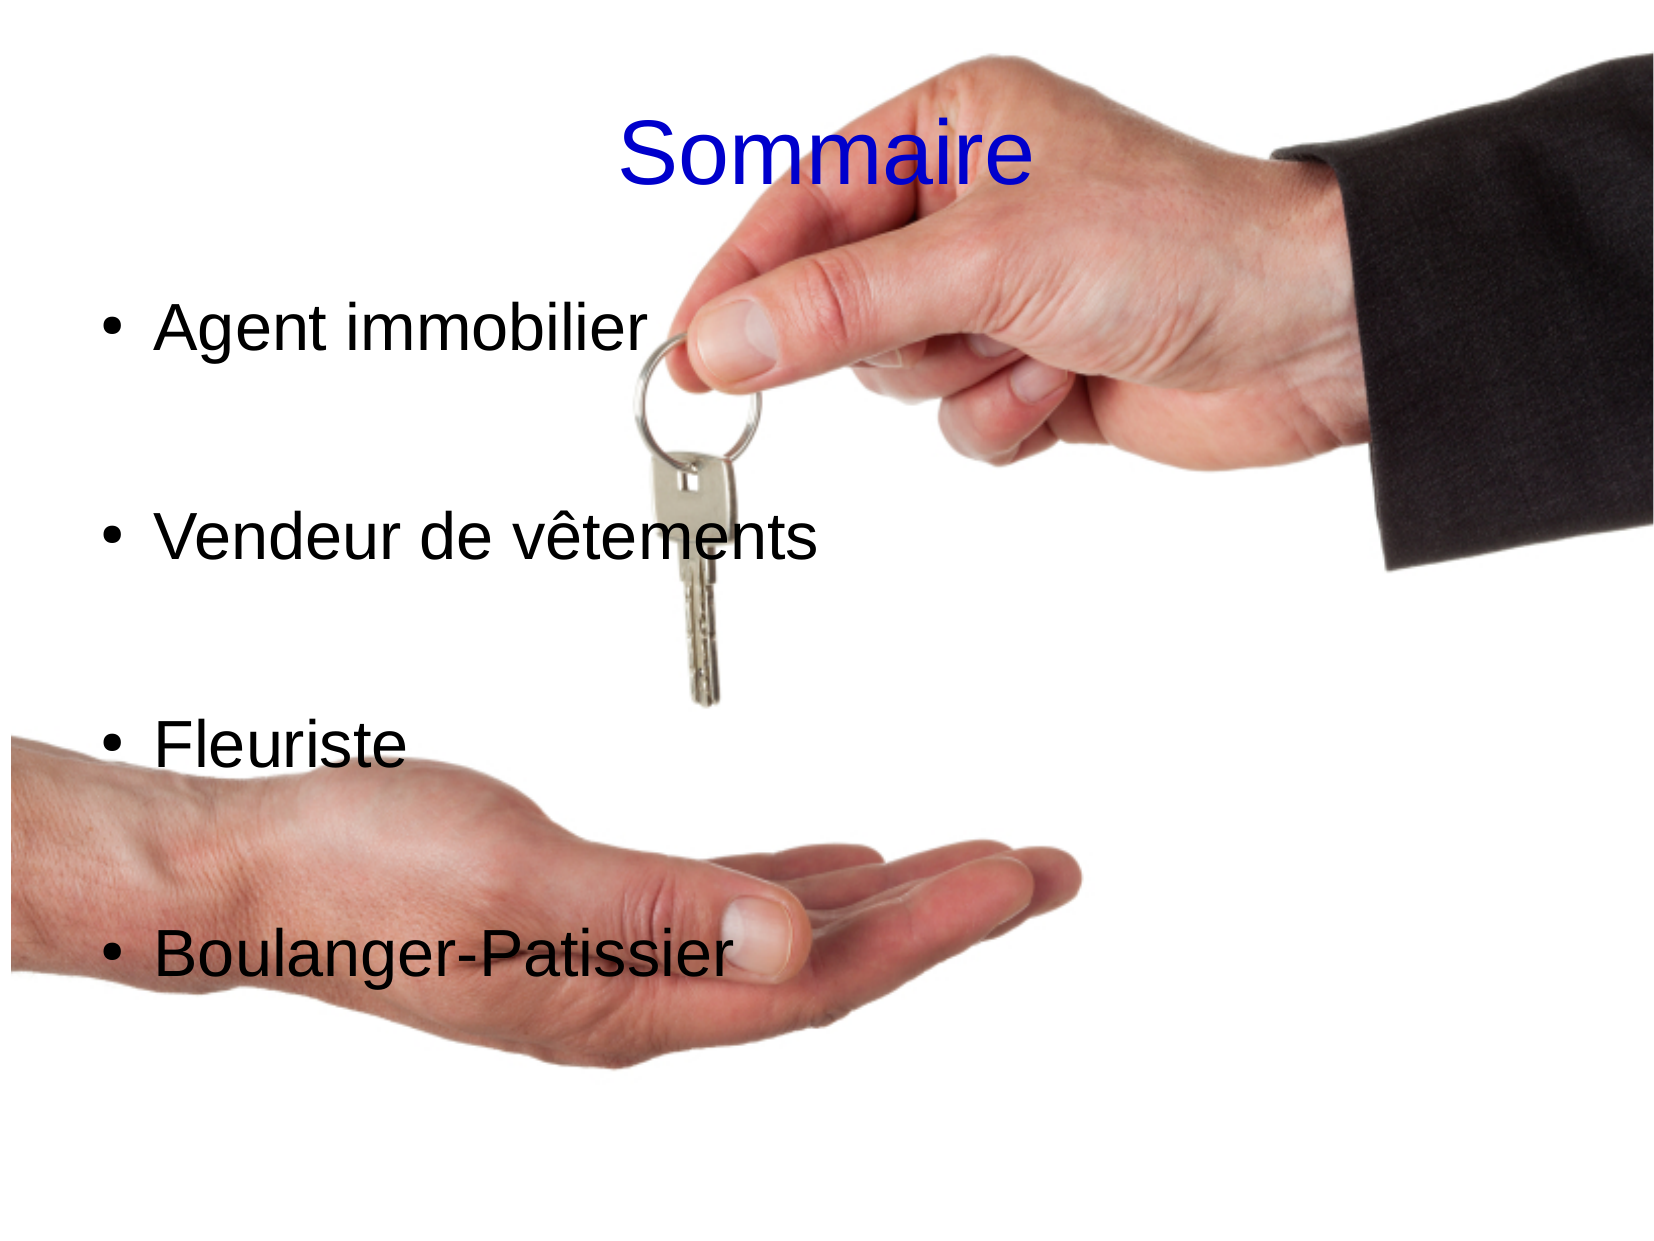

# Sommaire
Agent immobilier
Vendeur de vêtements
Fleuriste
Boulanger-Patissier